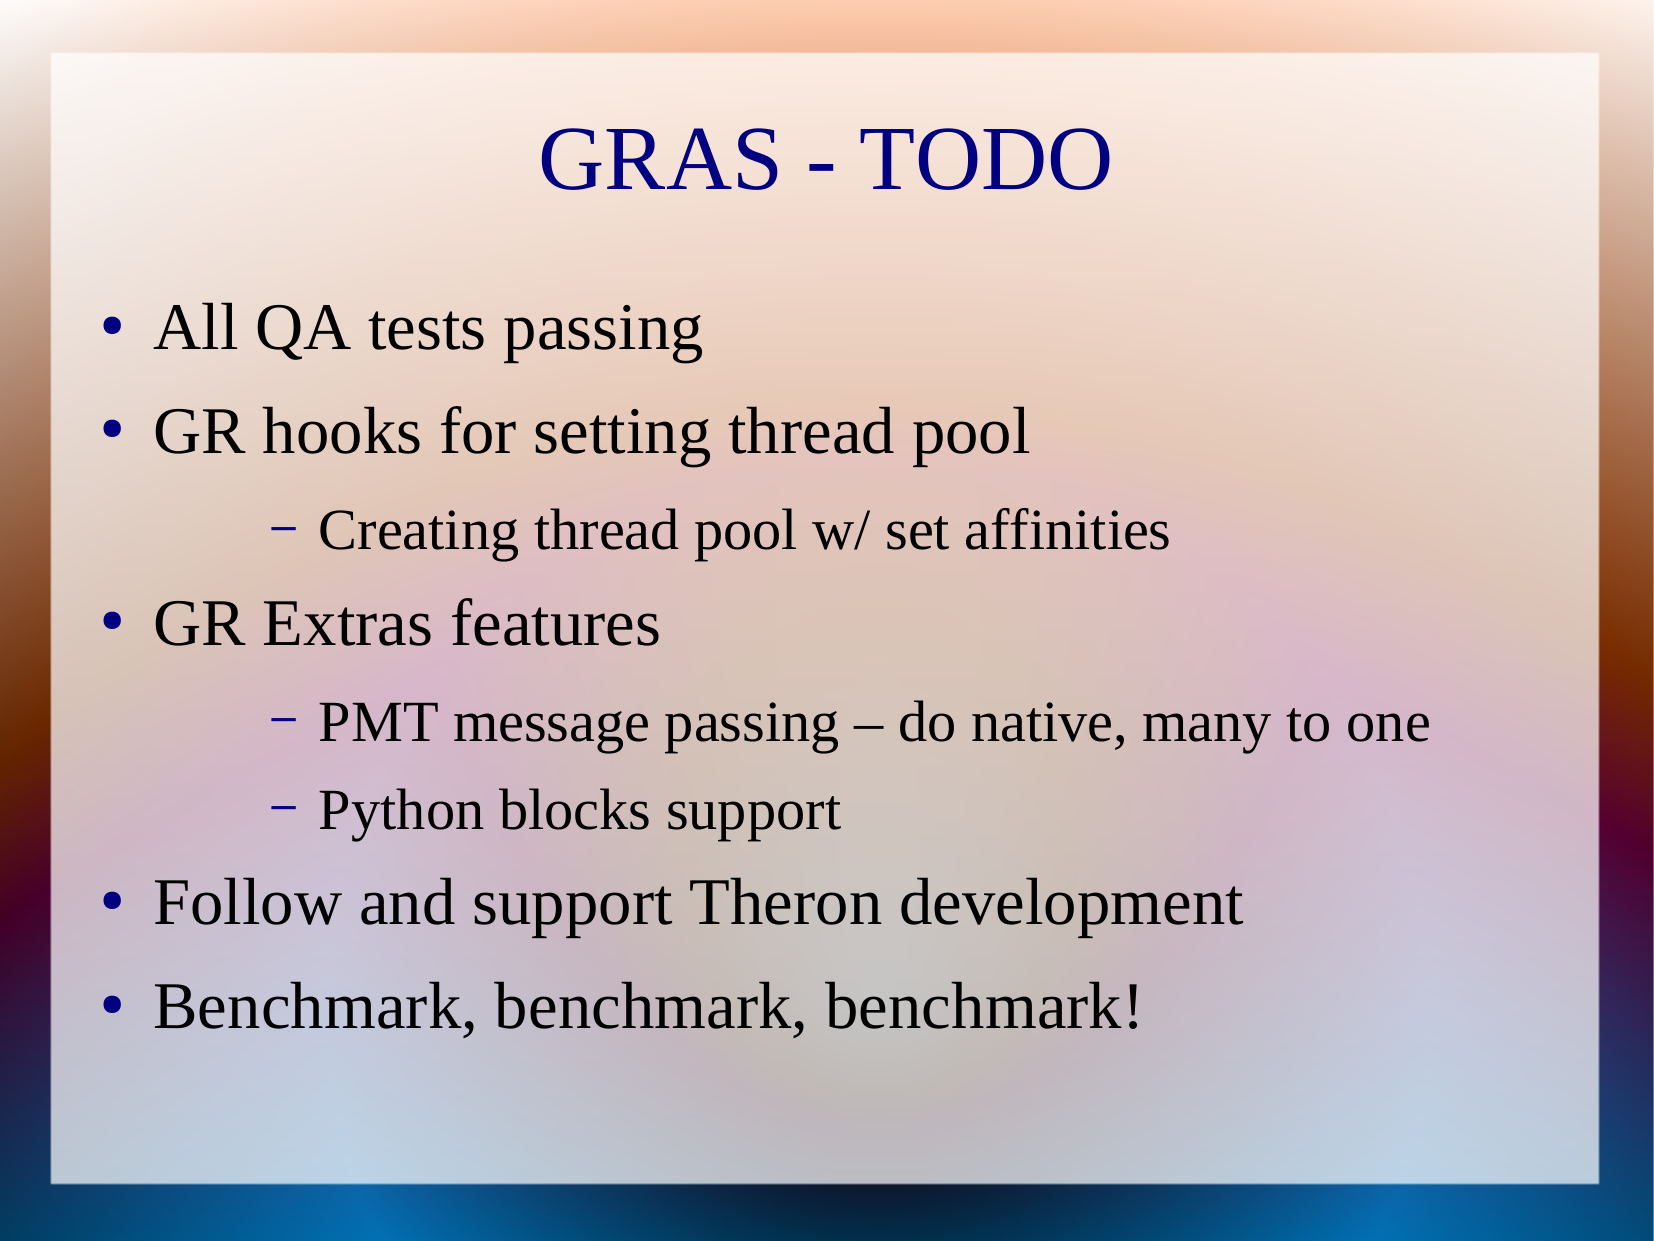

# GRAS - TODO
All QA tests passing
GR hooks for setting thread pool
Creating thread pool w/ set affinities
GR Extras features
PMT message passing – do native, many to one
Python blocks support
Follow and support Theron development
Benchmark, benchmark, benchmark!